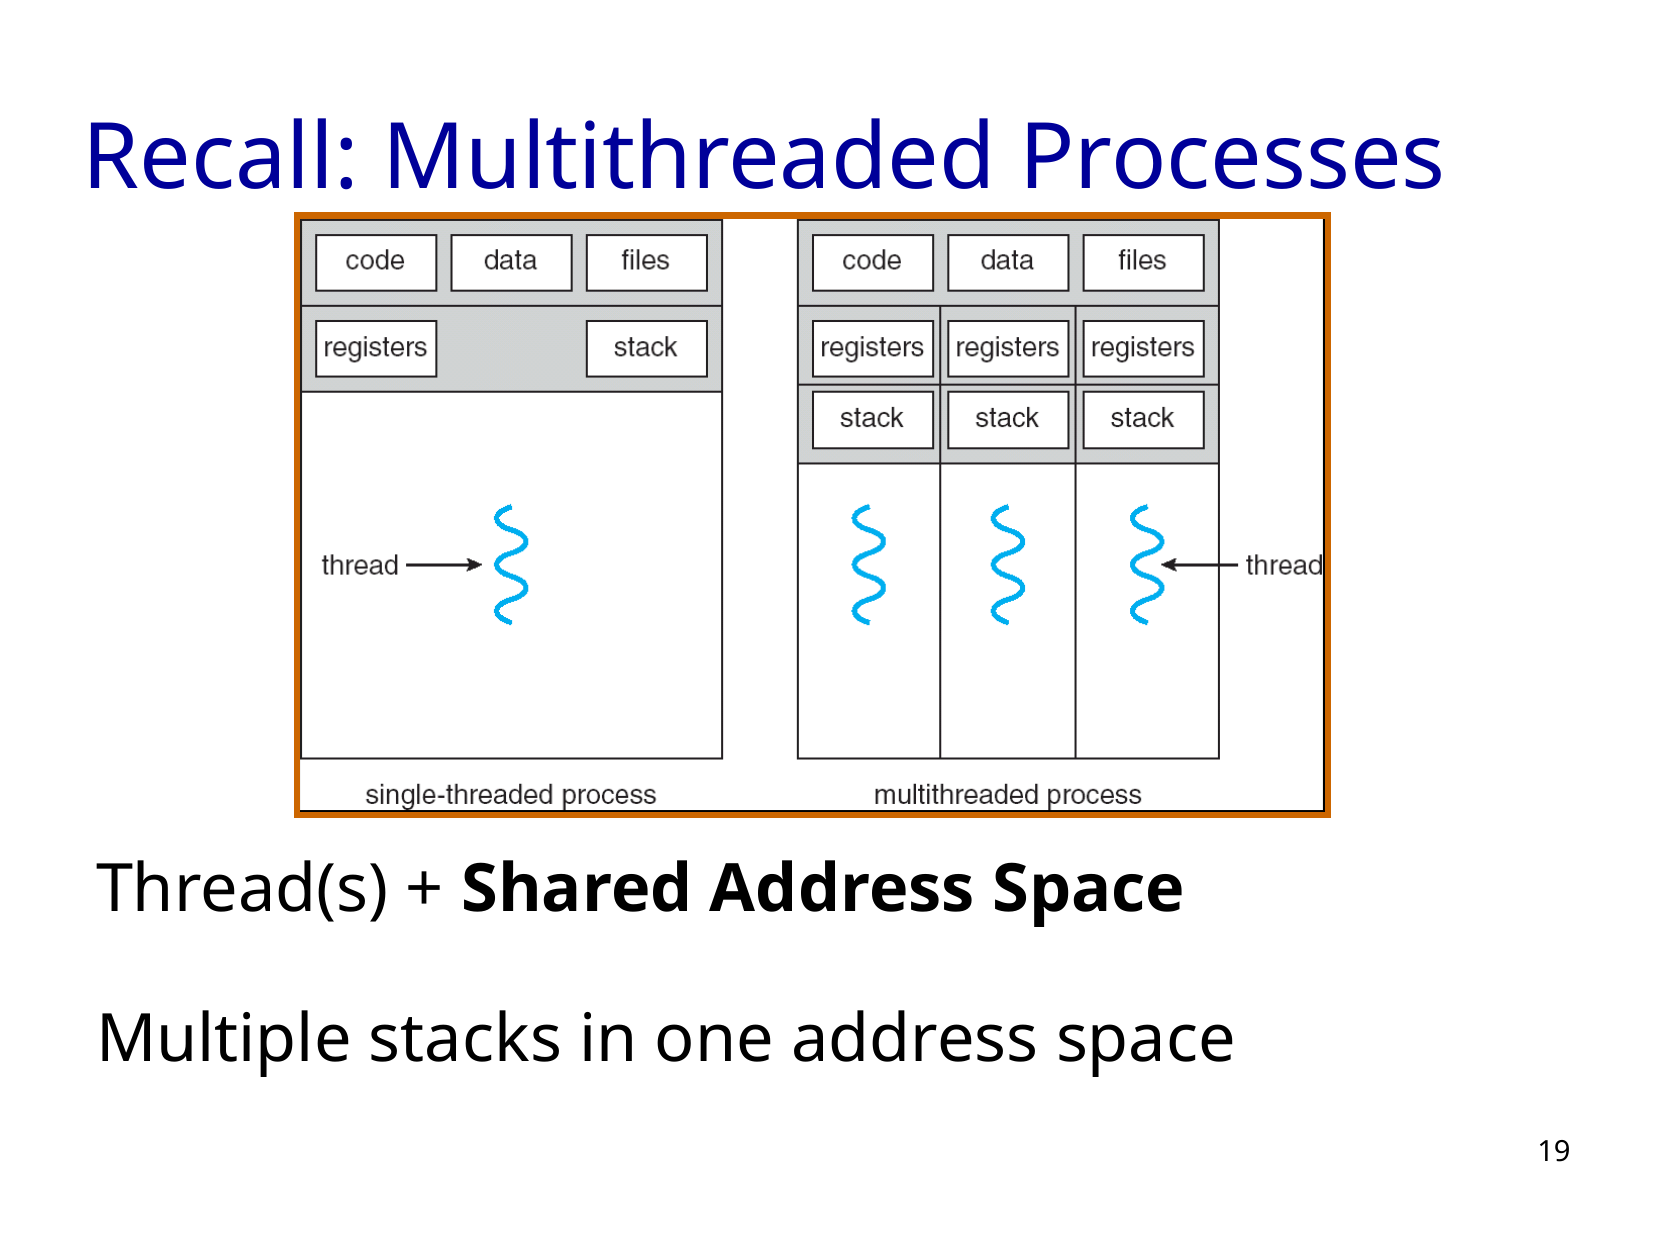

# Recall: Multithreaded Processes
Thread(s) + Shared Address Space
Multiple stacks in one address space
19